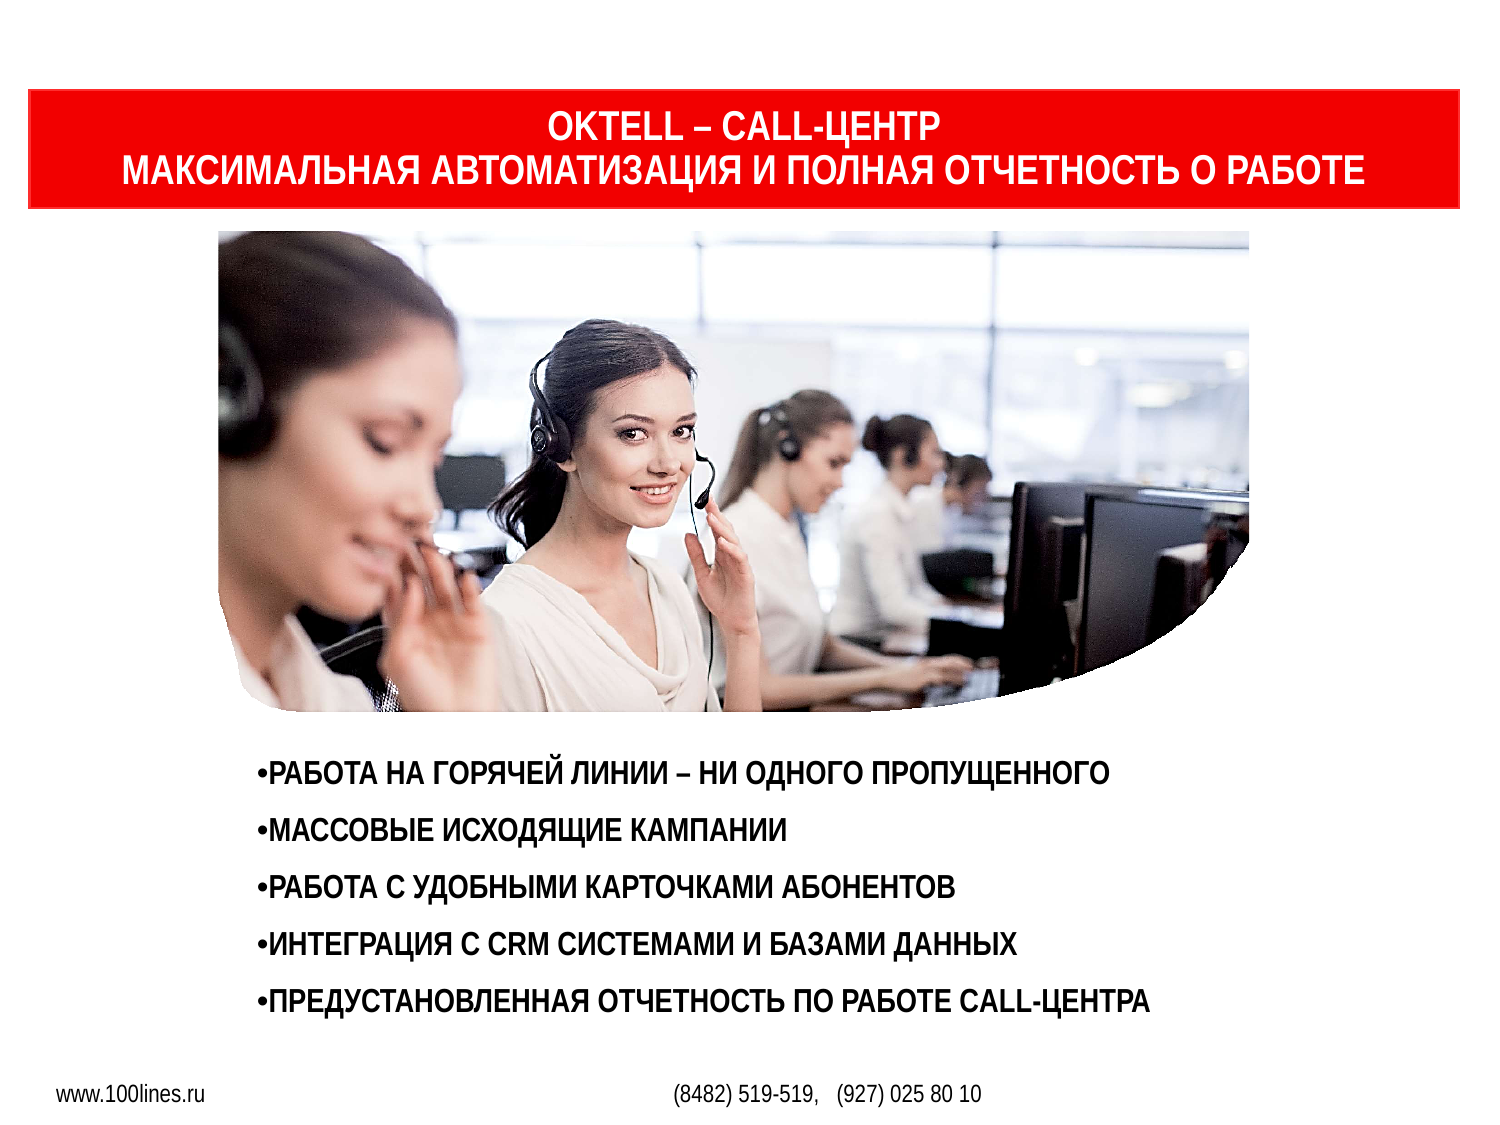

OKTELL – CALL-ЦЕНТР
МАКСИМАЛЬНАЯ АВТОМАТИЗАЦИЯ И ПОЛНАЯ ОТЧЕТНОСТЬ О РАБОТЕ
РАБОТА НА ГОРЯЧЕЙ ЛИНИИ – НИ ОДНОГО ПРОПУЩЕННОГО
МАССОВЫЕ ИСХОДЯЩИЕ КАМПАНИИ
РАБОТА С УДОБНЫМИ КАРТОЧКАМИ АБОНЕНТОВ
ИНТЕГРАЦИЯ С CRM СИСТЕМАМИ И БАЗАМИ ДАННЫХ
ПРЕДУСТАНОВЛЕННАЯ ОТЧЕТНОСТЬ ПО РАБОТЕ CALL-ЦЕНТРА
www.100lines.ru		 		 			 (8482) 519-519, (927) 025 80 10